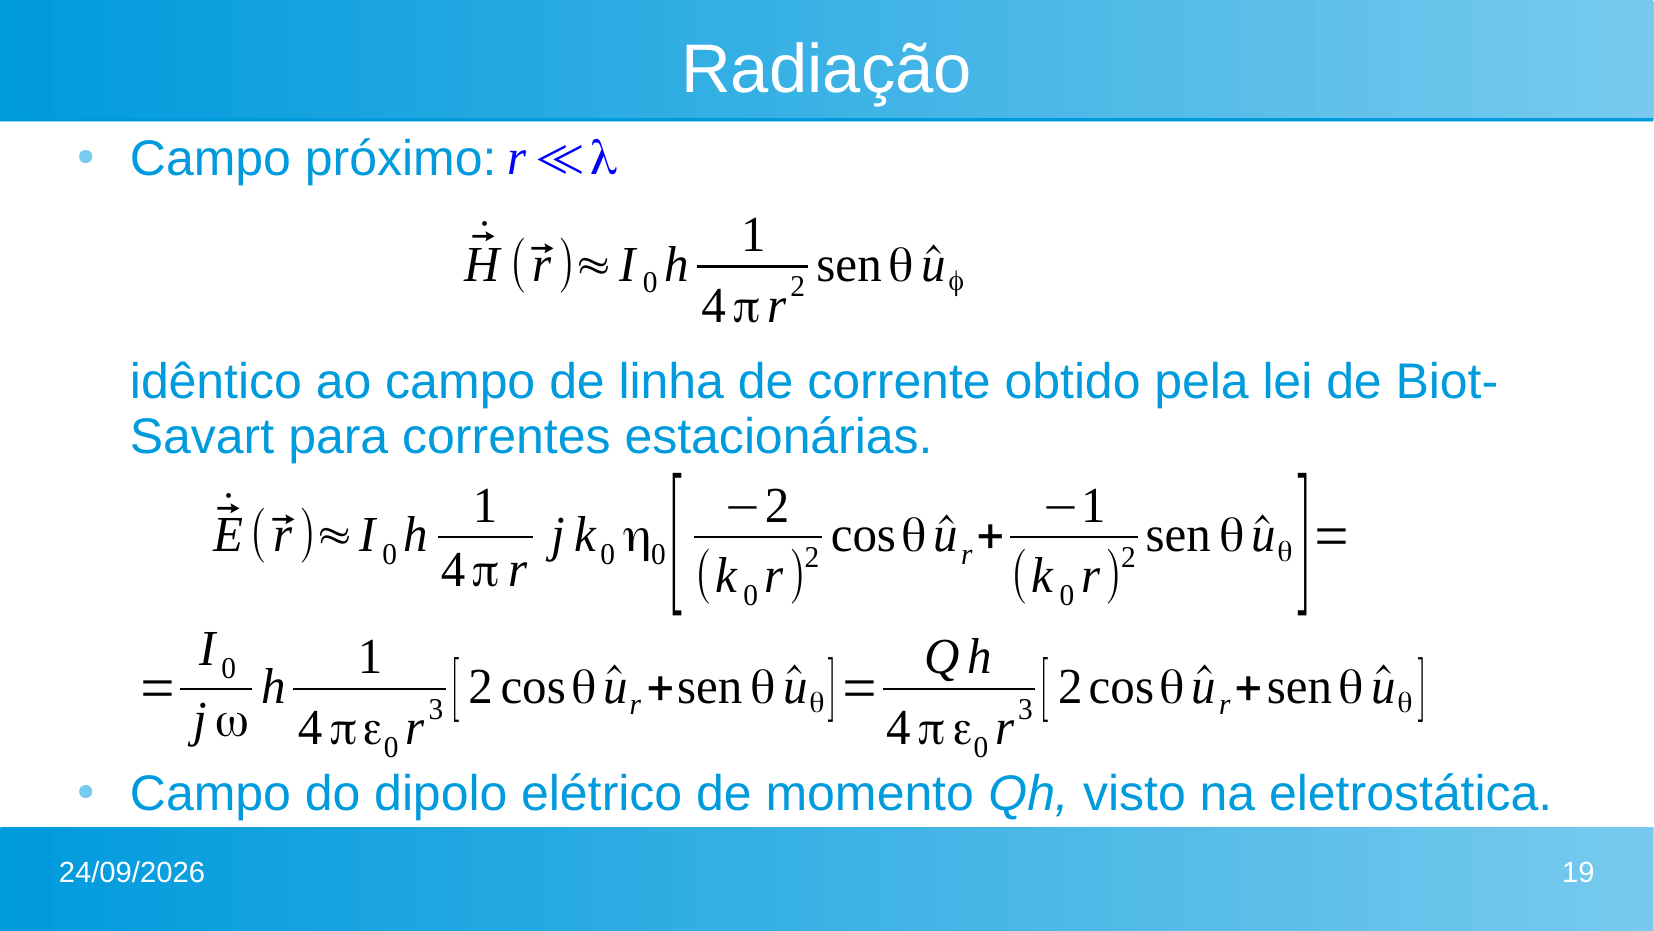

# Radiação
Campo próximo:
idêntico ao campo de linha de corrente obtido pela lei de Biot-Savart para correntes estacionárias.
Campo do dipolo elétrico de momento Qh, visto na eletrostática.
19